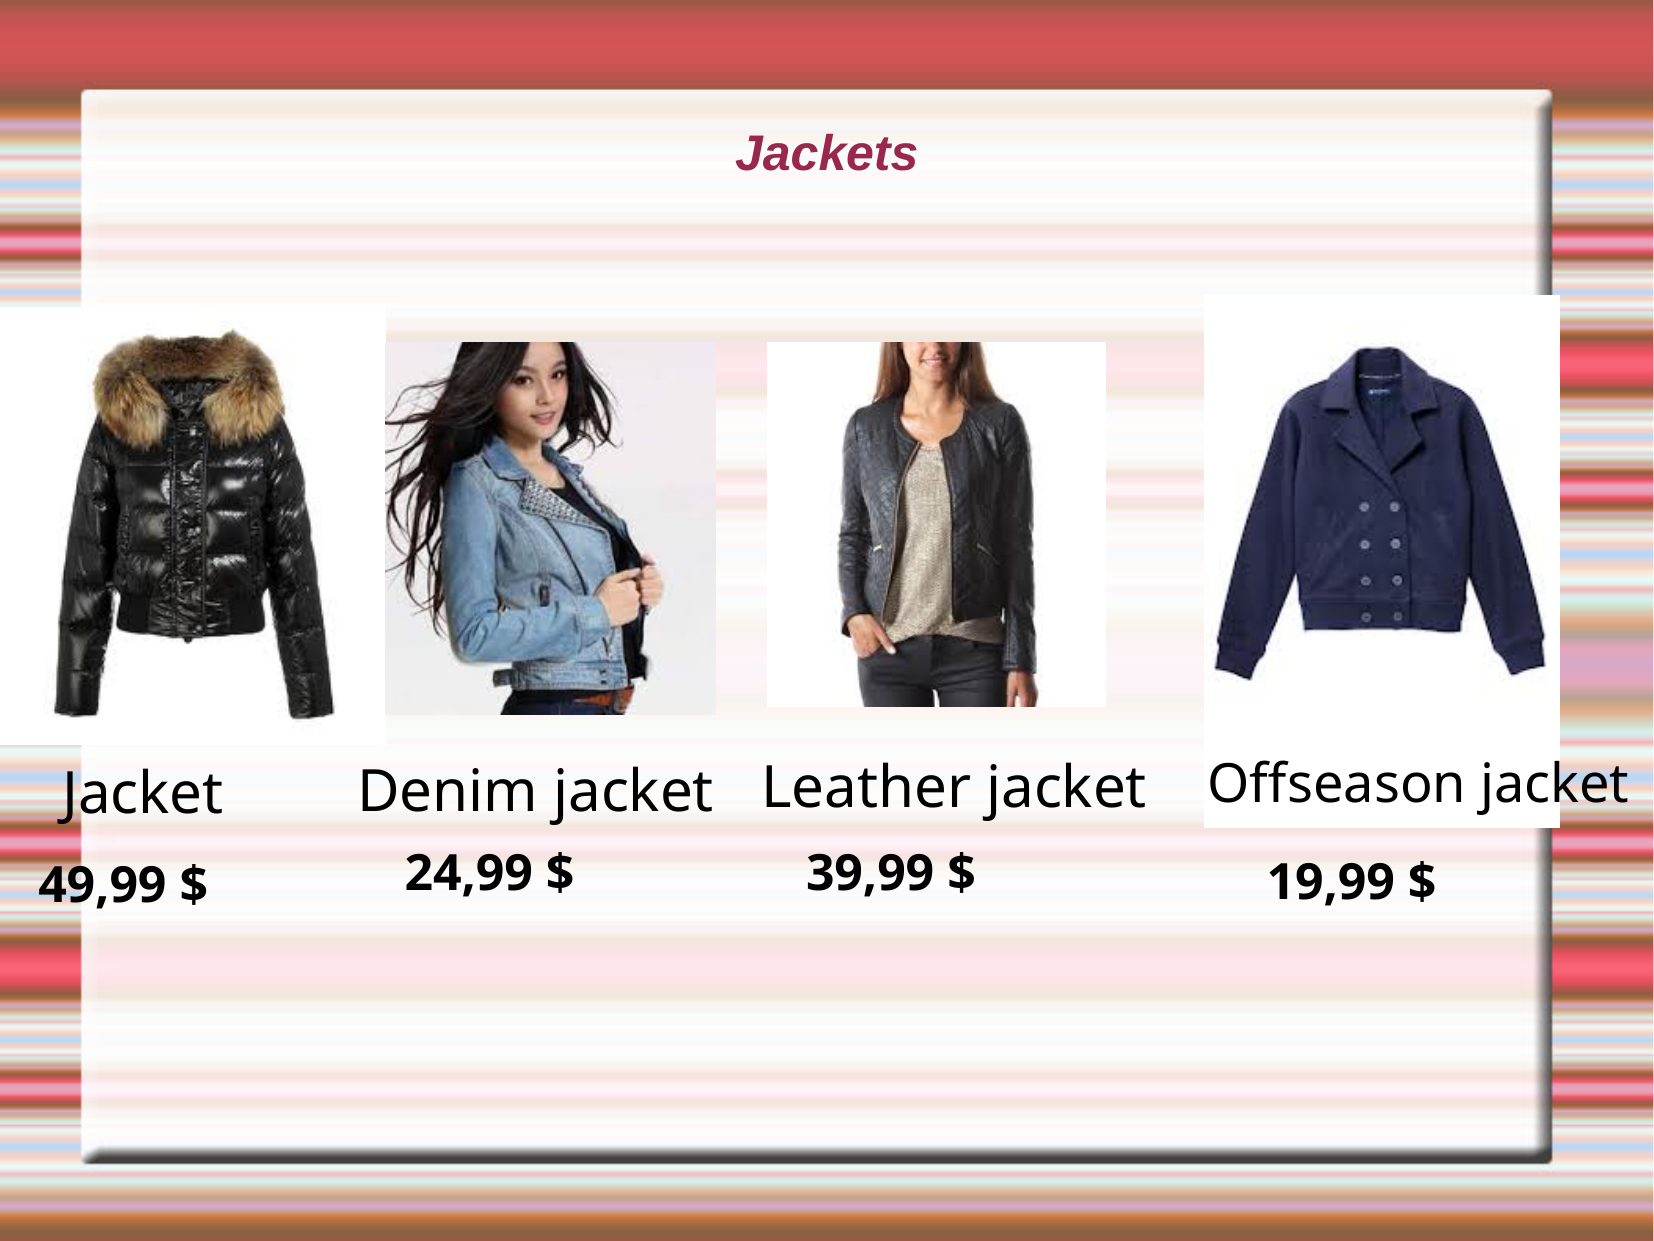

# Jackets
Offseason jacket
Leather jacket
Denim jacket
Jacket
24,99 $
39,99 $
19,99 $
49,99 $